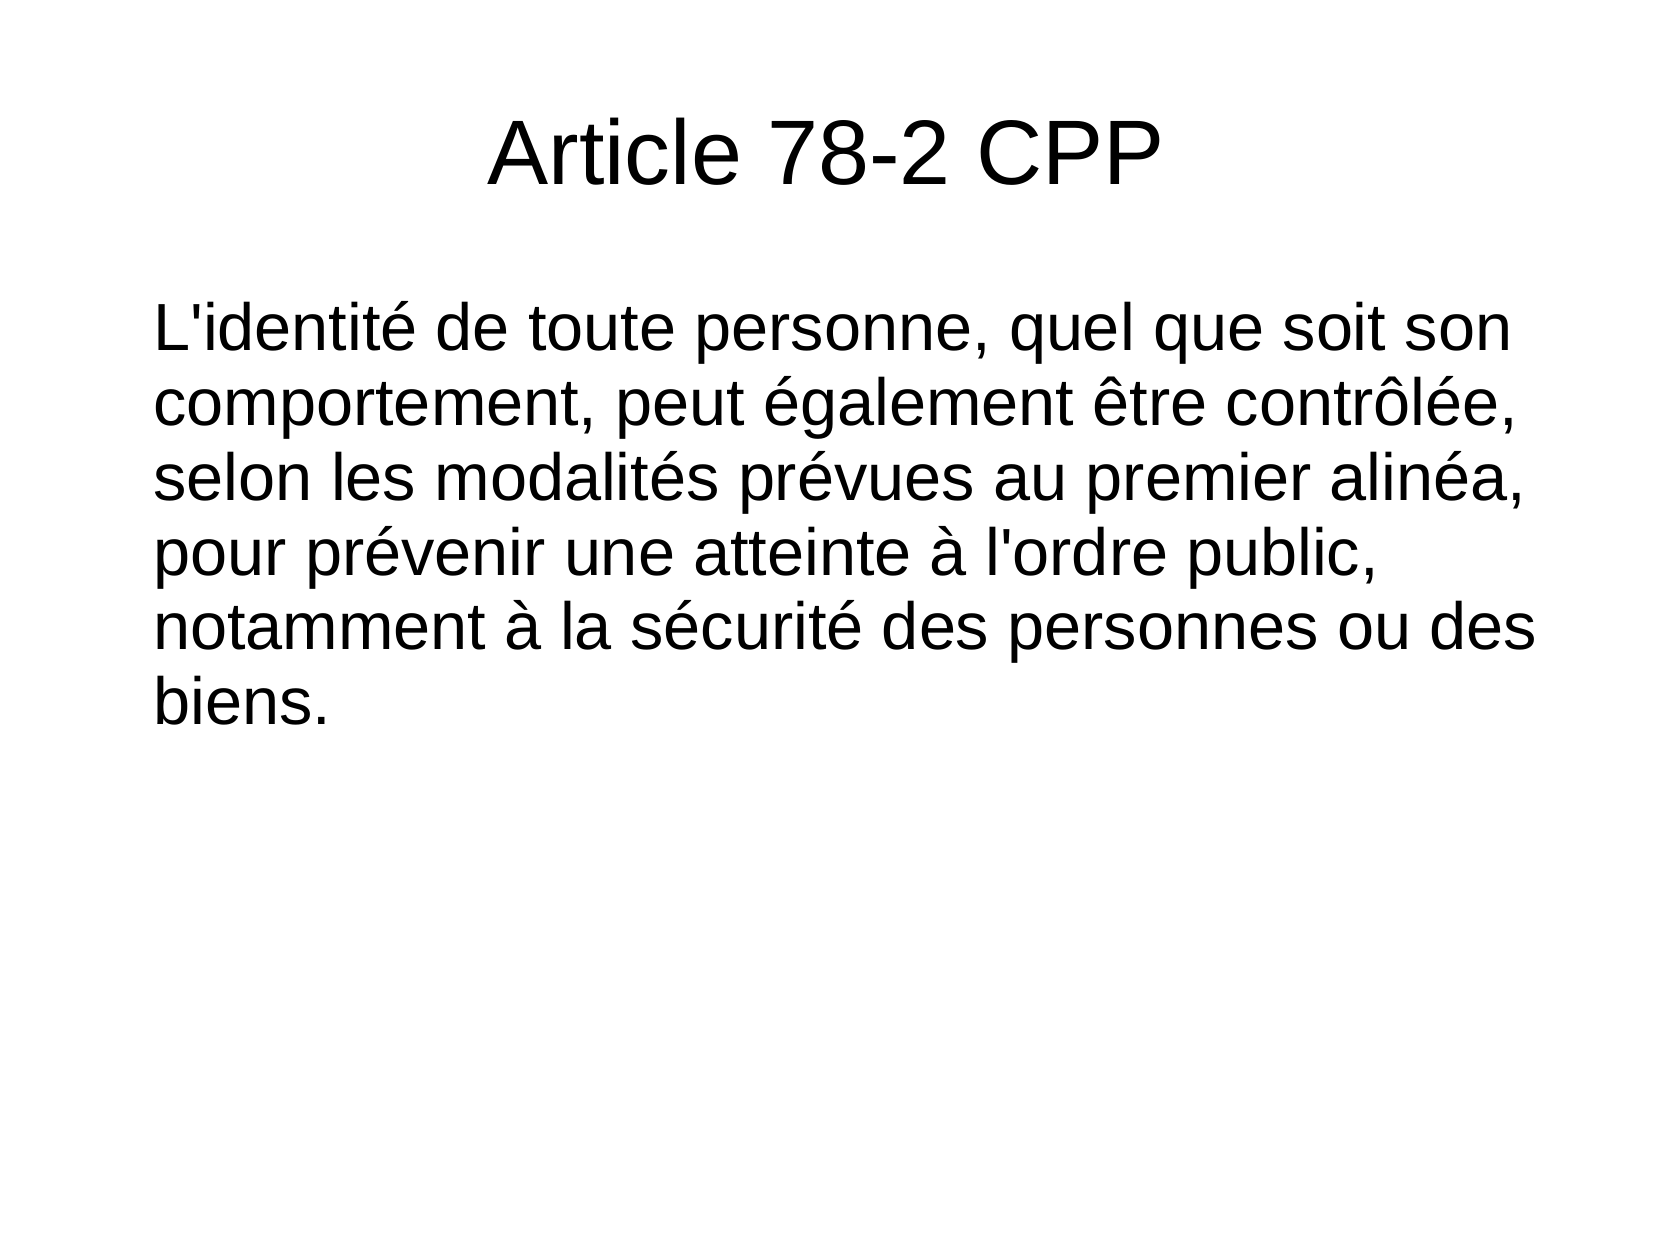

# Article 78-2 CPP
L'identité de toute personne, quel que soit son comportement, peut également être contrôlée, selon les modalités prévues au premier alinéa, pour prévenir une atteinte à l'ordre public, notamment à la sécurité des personnes ou des biens.